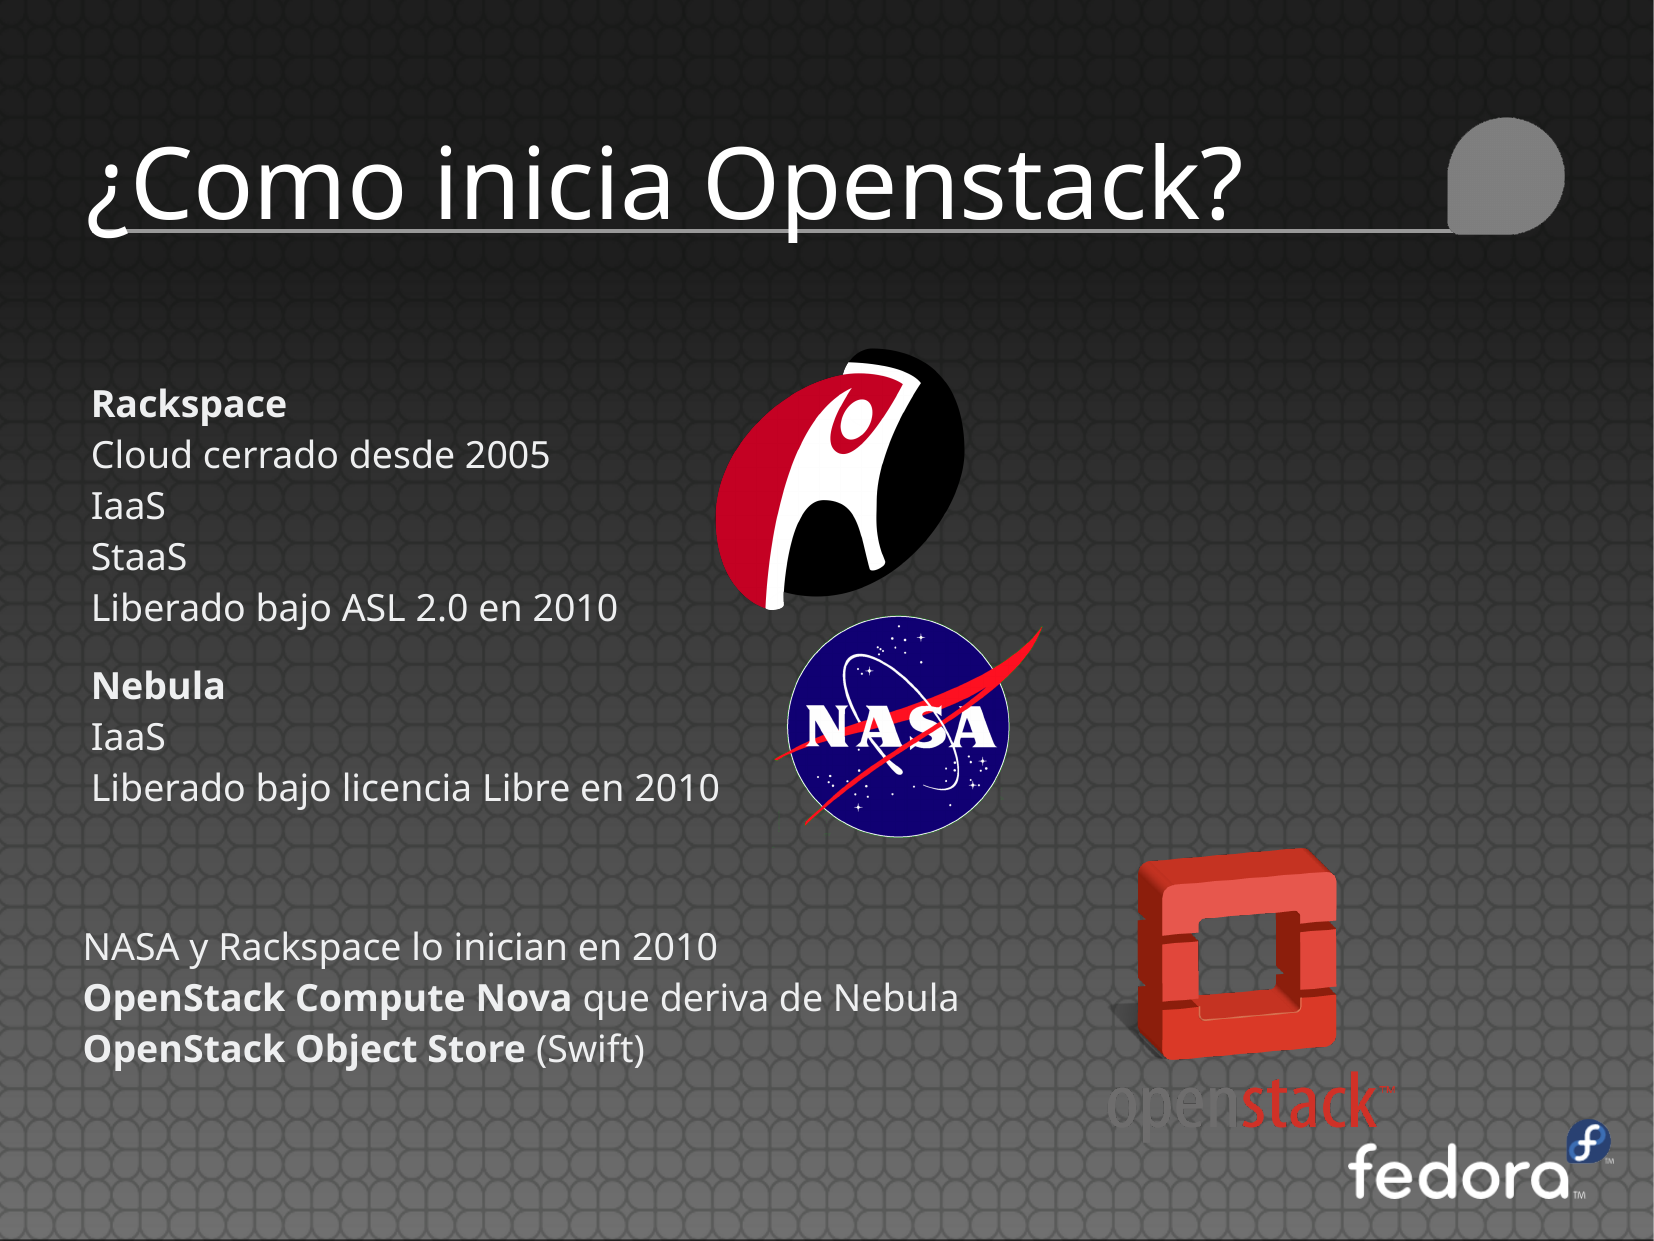

# ¿Como inicia Openstack?
Rackspace
Cloud cerrado desde 2005
IaaS
StaaS
Liberado bajo ASL 2.0 en 2010
Nebula
IaaS
Liberado bajo licencia Libre en 2010
NASA y Rackspace lo inician en 2010
OpenStack Compute Nova que deriva de Nebula
OpenStack Object Store (Swift)